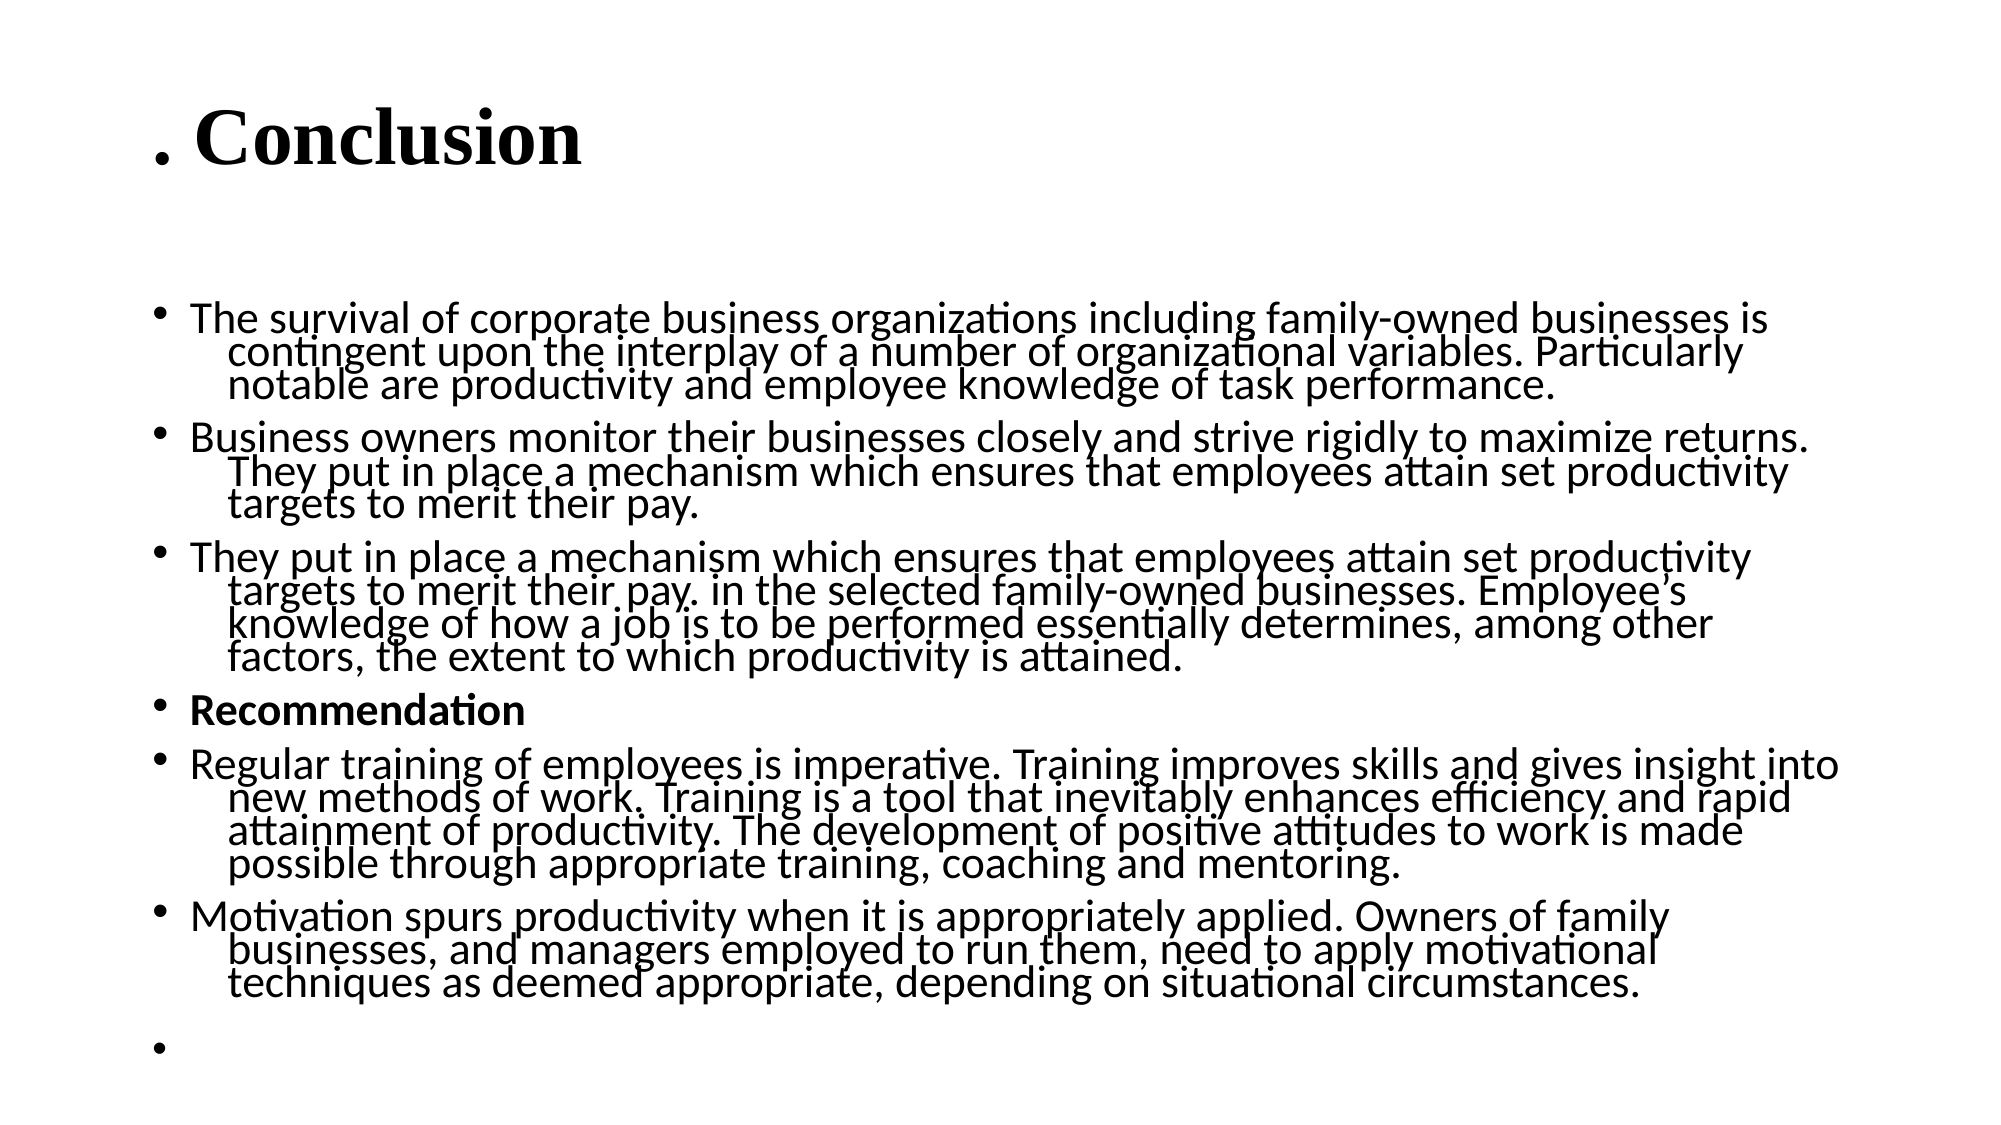

# . Conclusion
The survival of corporate business organizations including family-owned businesses is contingent upon the interplay of a number of organizational variables. Particularly notable are productivity and employee knowledge of task performance.
Business owners monitor their businesses closely and strive rigidly to maximize returns. They put in place a mechanism which ensures that employees attain set productivity targets to merit their pay.
They put in place a mechanism which ensures that employees attain set productivity targets to merit their pay. in the selected family-owned businesses. Employee’s knowledge of how a job is to be performed essentially determines, among other factors, the extent to which productivity is attained.
Recommendation
Regular training of employees is imperative. Training improves skills and gives insight into new methods of work. Training is a tool that inevitably enhances efficiency and rapid attainment of productivity. The development of positive attitudes to work is made possible through appropriate training, coaching and mentoring.
Motivation spurs productivity when it is appropriately applied. Owners of family businesses, and managers employed to run them, need to apply motivational techniques as deemed appropriate, depending on situational circumstances.